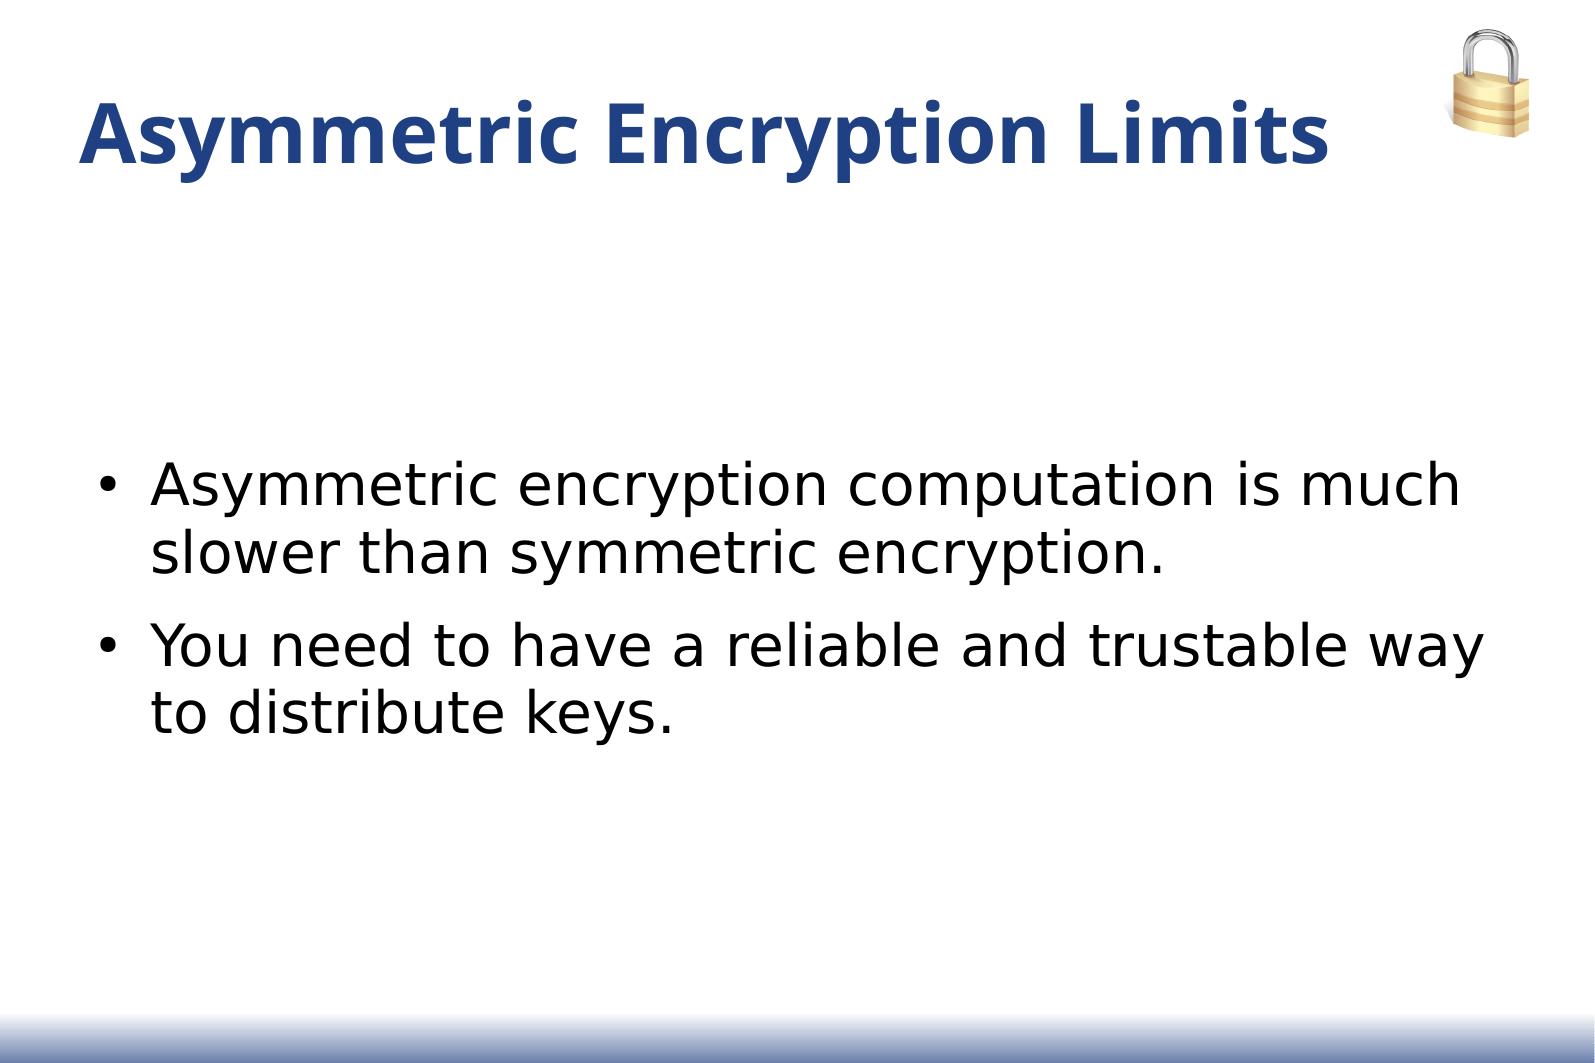

# Asymmetric Encryption Limits
Asymmetric encryption computation is much slower than symmetric encryption.
You need to have a reliable and trustable way to distribute keys.